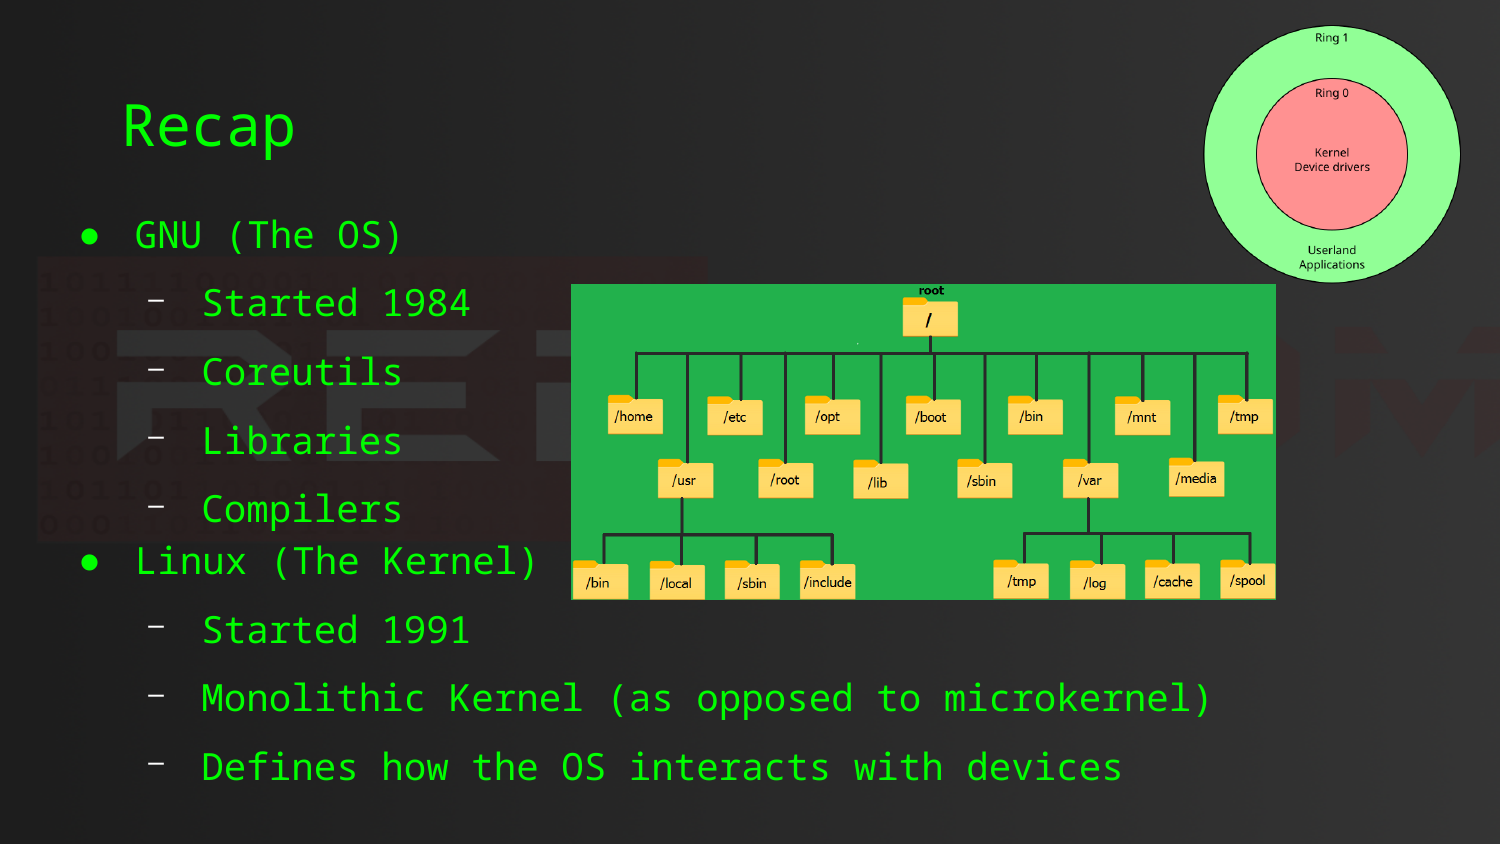

# Recap
GNU (The OS)
Started 1984
Coreutils
Libraries
Compilers
Linux (The Kernel)
Started 1991
Monolithic Kernel (as opposed to microkernel)
Defines how the OS interacts with devices